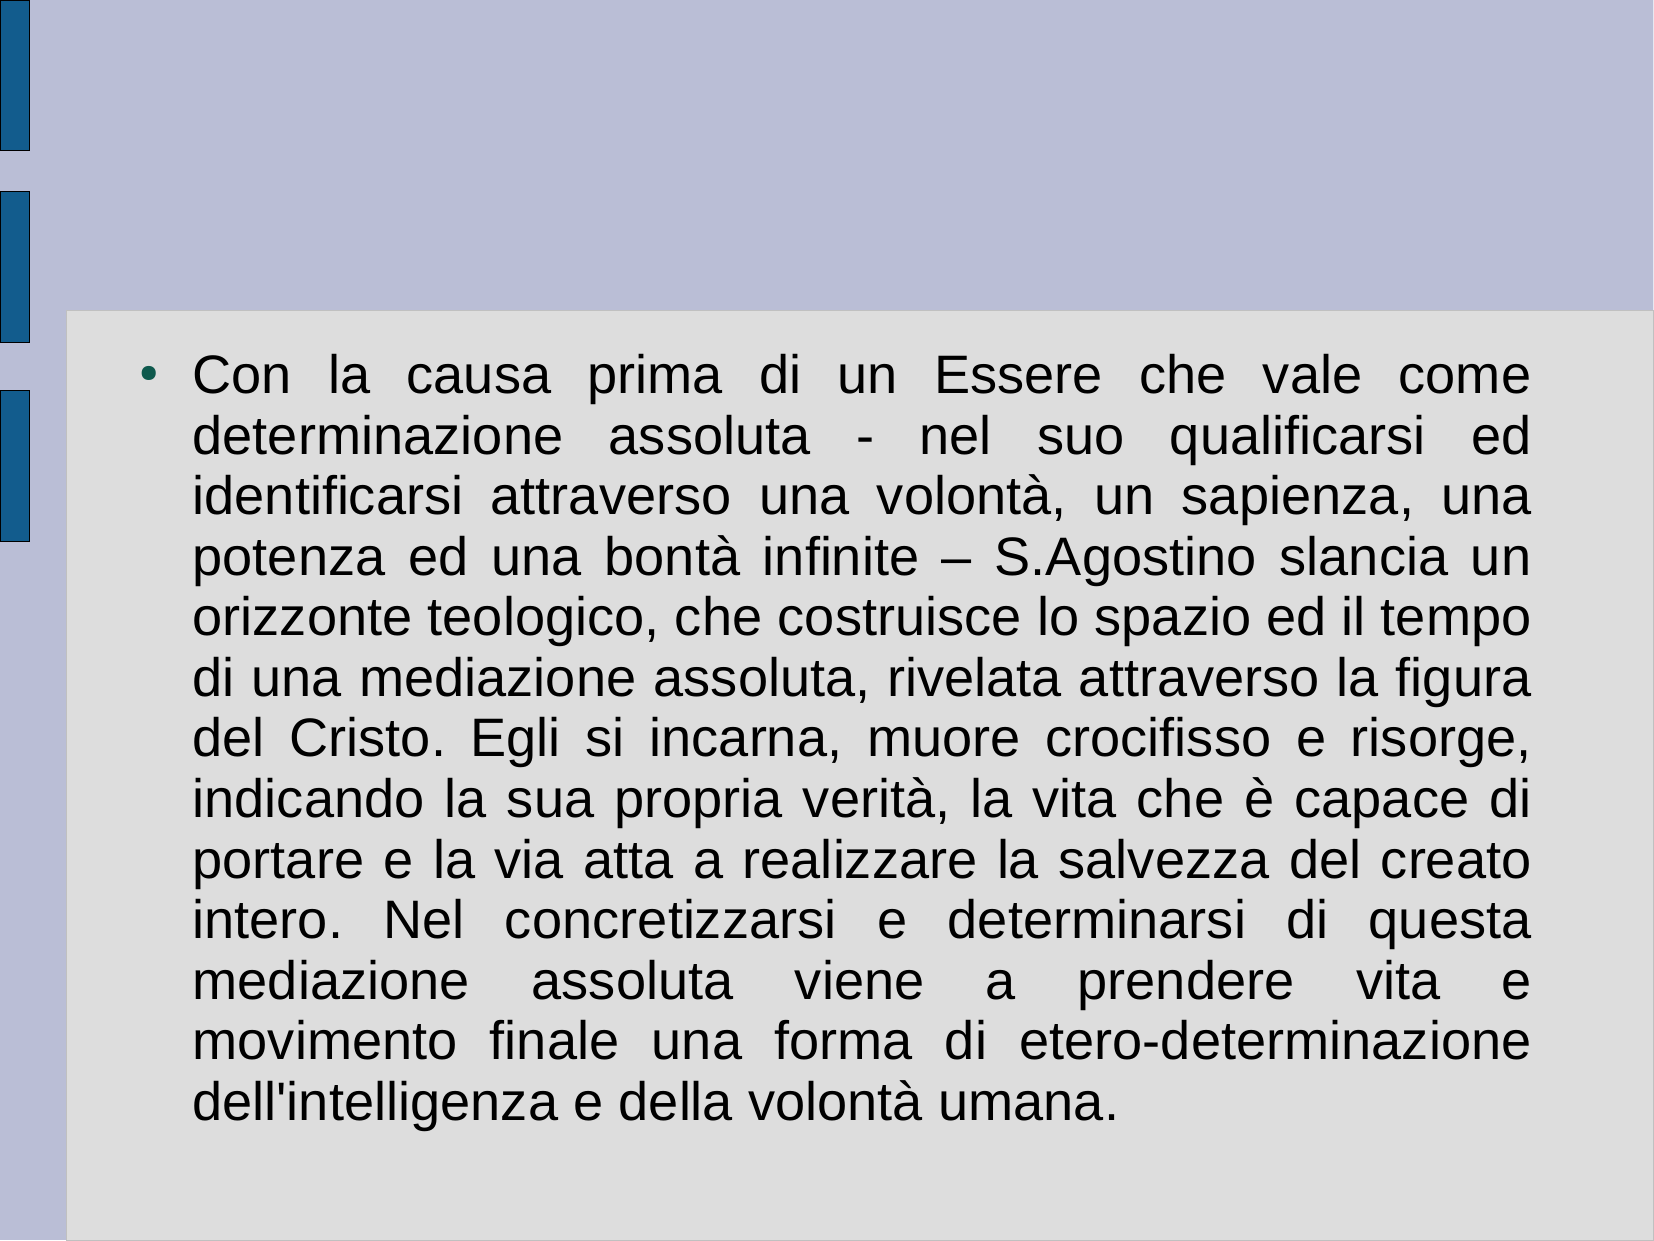

#
Con la causa prima di un Essere che vale come determinazione assoluta - nel suo qualificarsi ed identificarsi attraverso una volontà, un sapienza, una potenza ed una bontà infinite – S.Agostino slancia un orizzonte teologico, che costruisce lo spazio ed il tempo di una mediazione assoluta, rivelata attraverso la figura del Cristo. Egli si incarna, muore crocifisso e risorge, indicando la sua propria verità, la vita che è capace di portare e la via atta a realizzare la salvezza del creato intero. Nel concretizzarsi e determinarsi di questa mediazione assoluta viene a prendere vita e movimento finale una forma di etero-determinazione dell'intelligenza e della volontà umana.